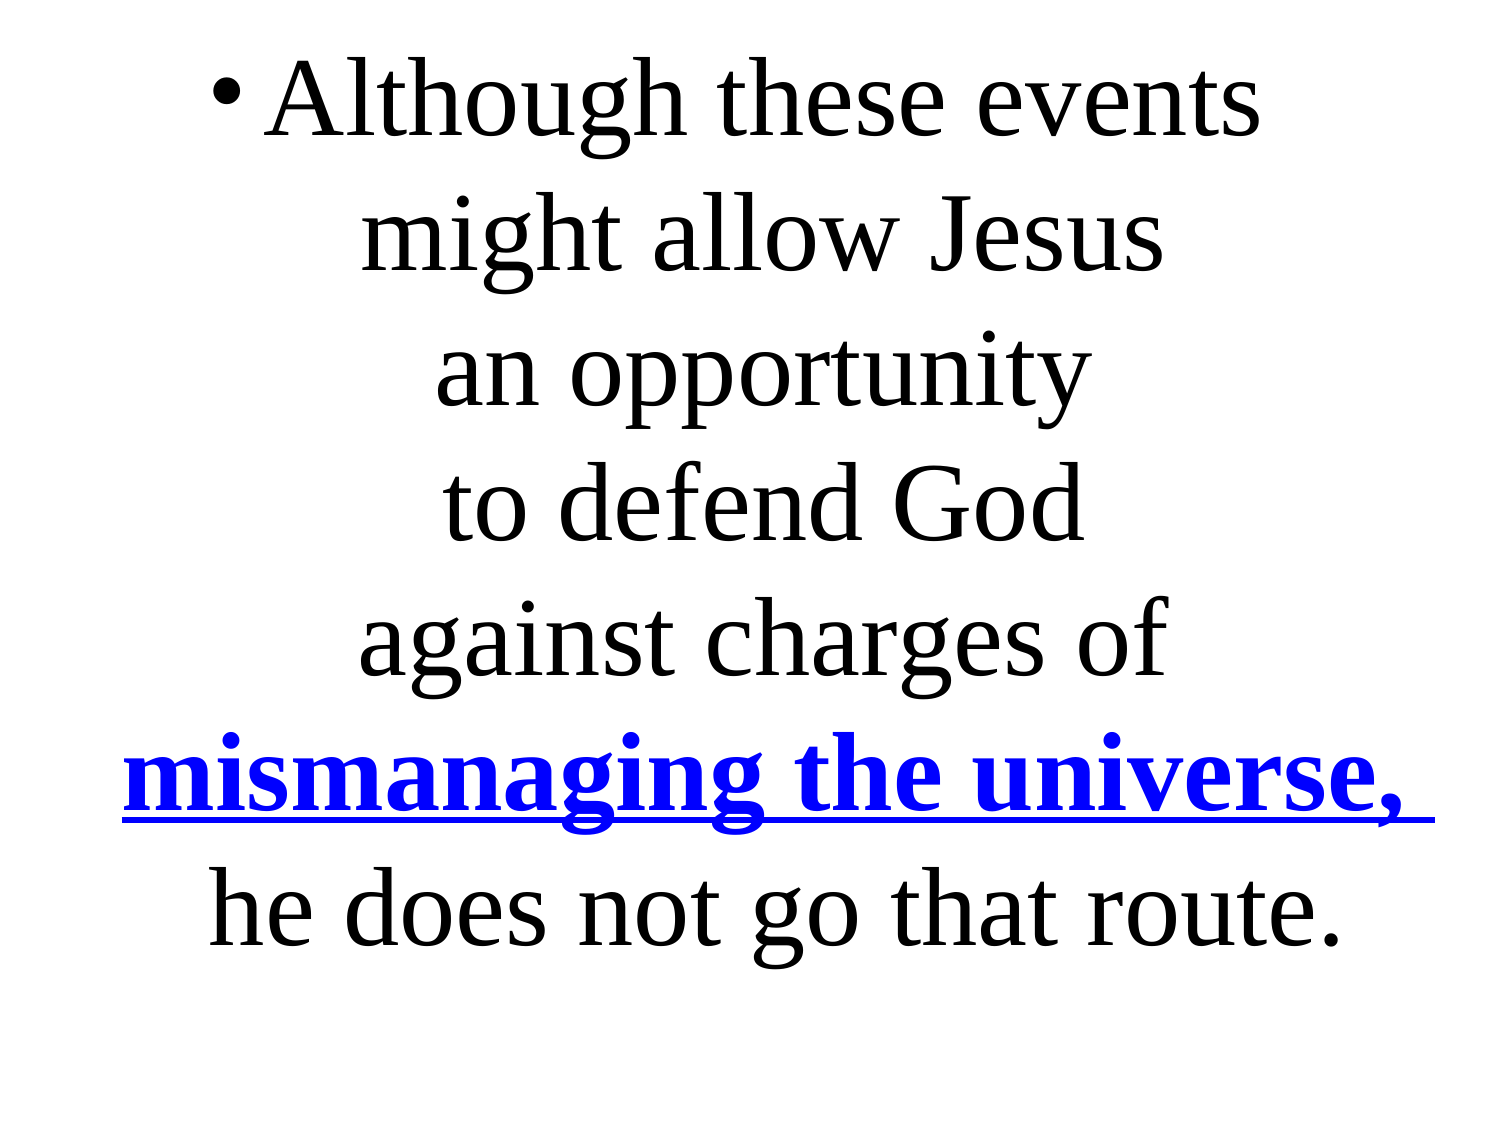

# Although these events might allow Jesus an opportunity to defend God against charges of mismanaging the universe, he does not go that route.